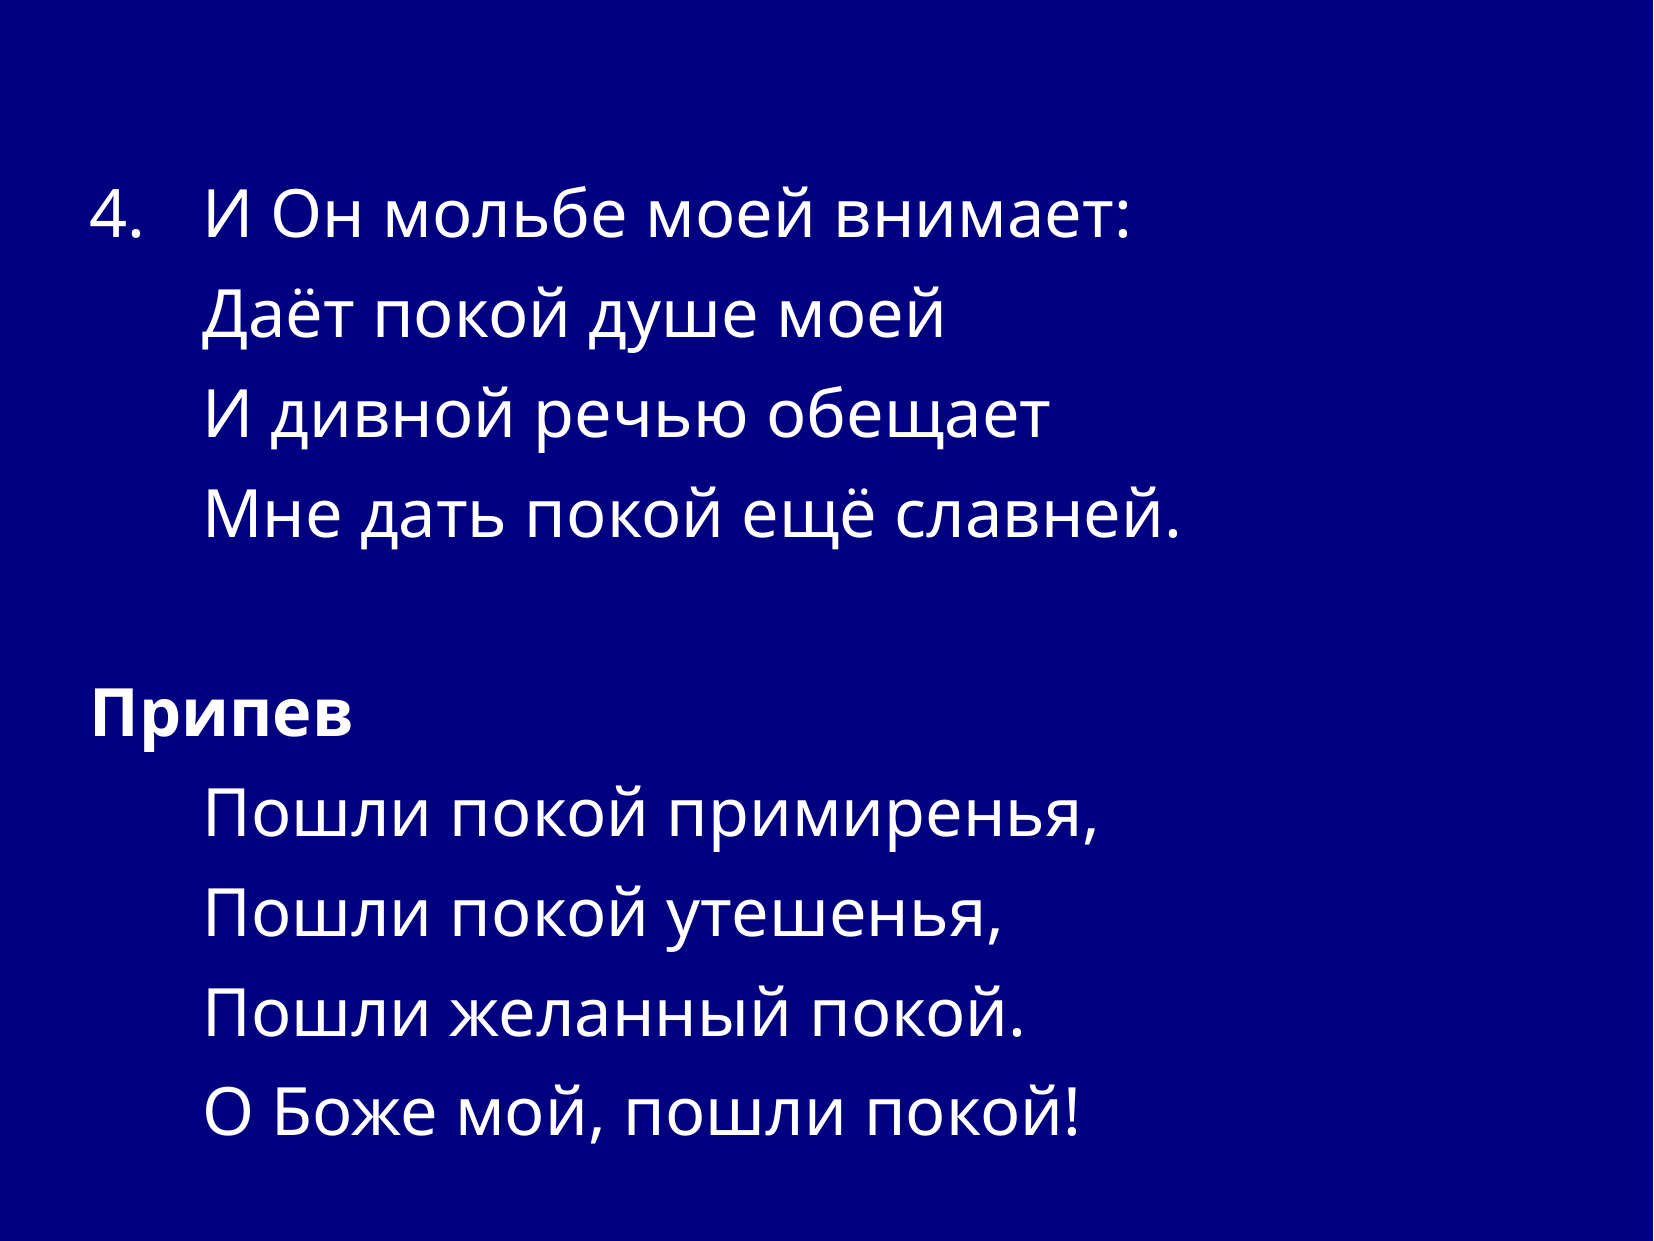

4.	И Он мольбе моей внимает:
	Даёт покой душе моей
	И дивной речью обещает
	Мне дать покой ещё славней.
Припев
	Пошли покой примиренья,
	Пошли покой утешенья,
	Пошли желанный покой.
	О Боже мой, пошли покой!